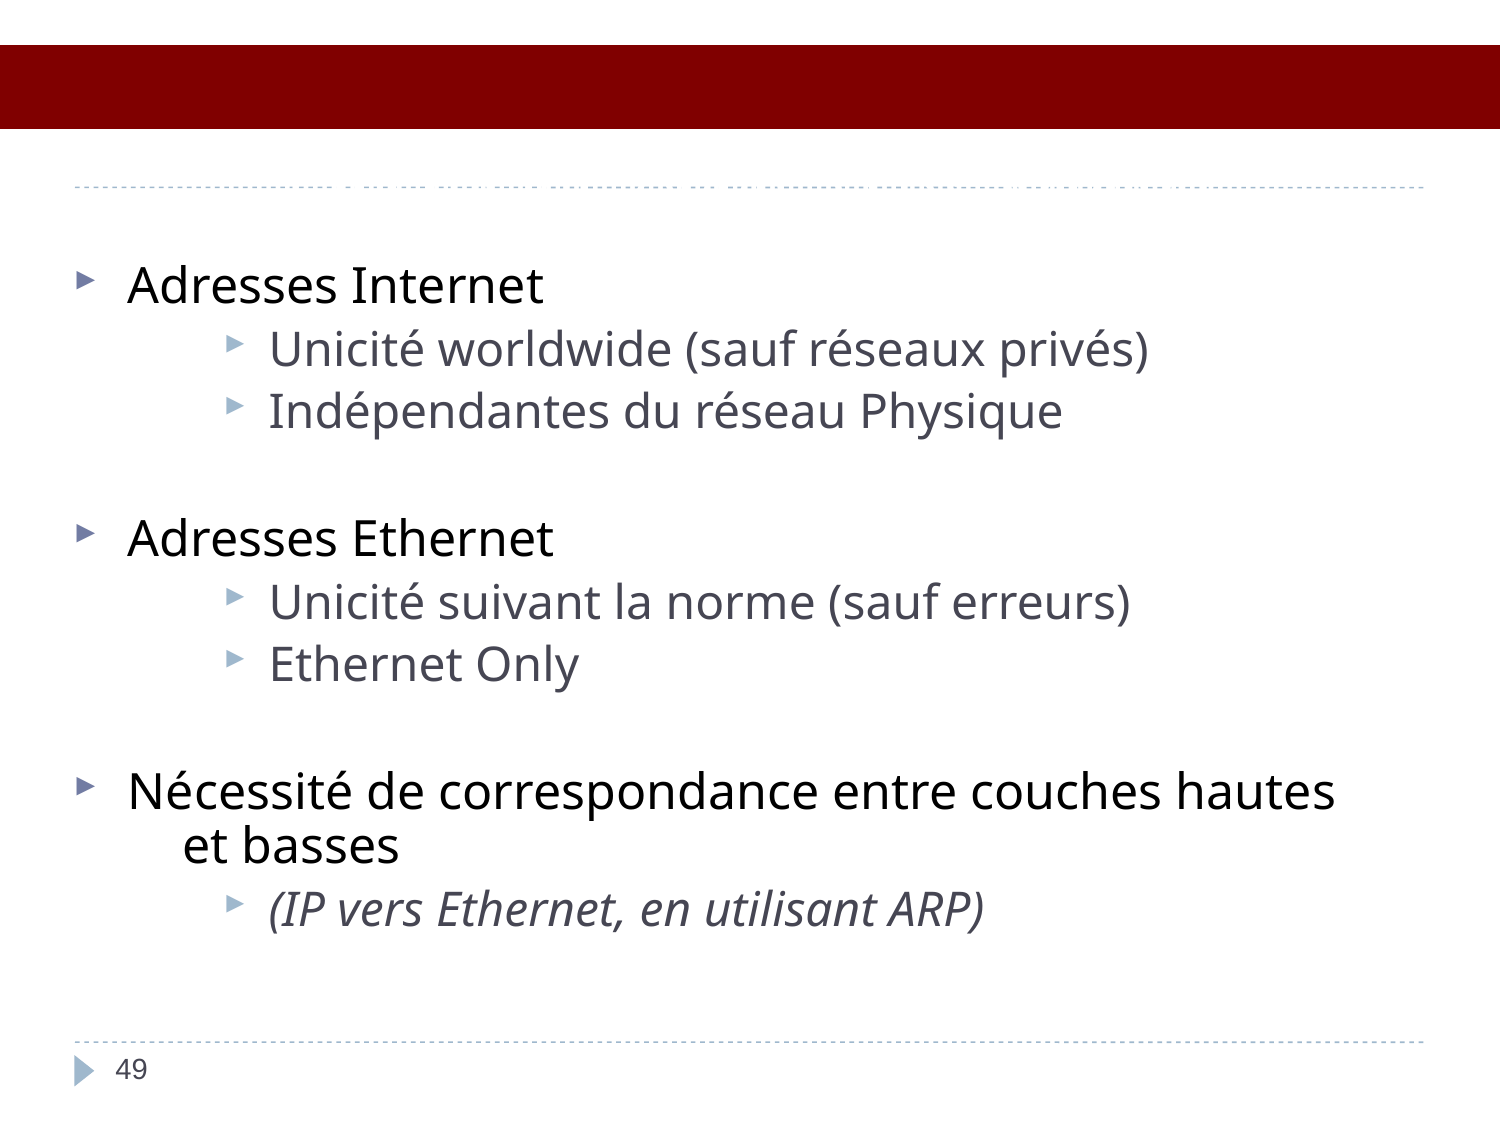

Ethernet/IP Address Resolution
# Adresses Internet
Unicité worldwide (sauf réseaux privés)‏
Indépendantes du réseau Physique
Adresses Ethernet
Unicité suivant la norme (sauf erreurs)‏
Ethernet Only
Nécessité de correspondance entre couches hautes et basses
(IP vers Ethernet, en utilisant ARP)‏
49